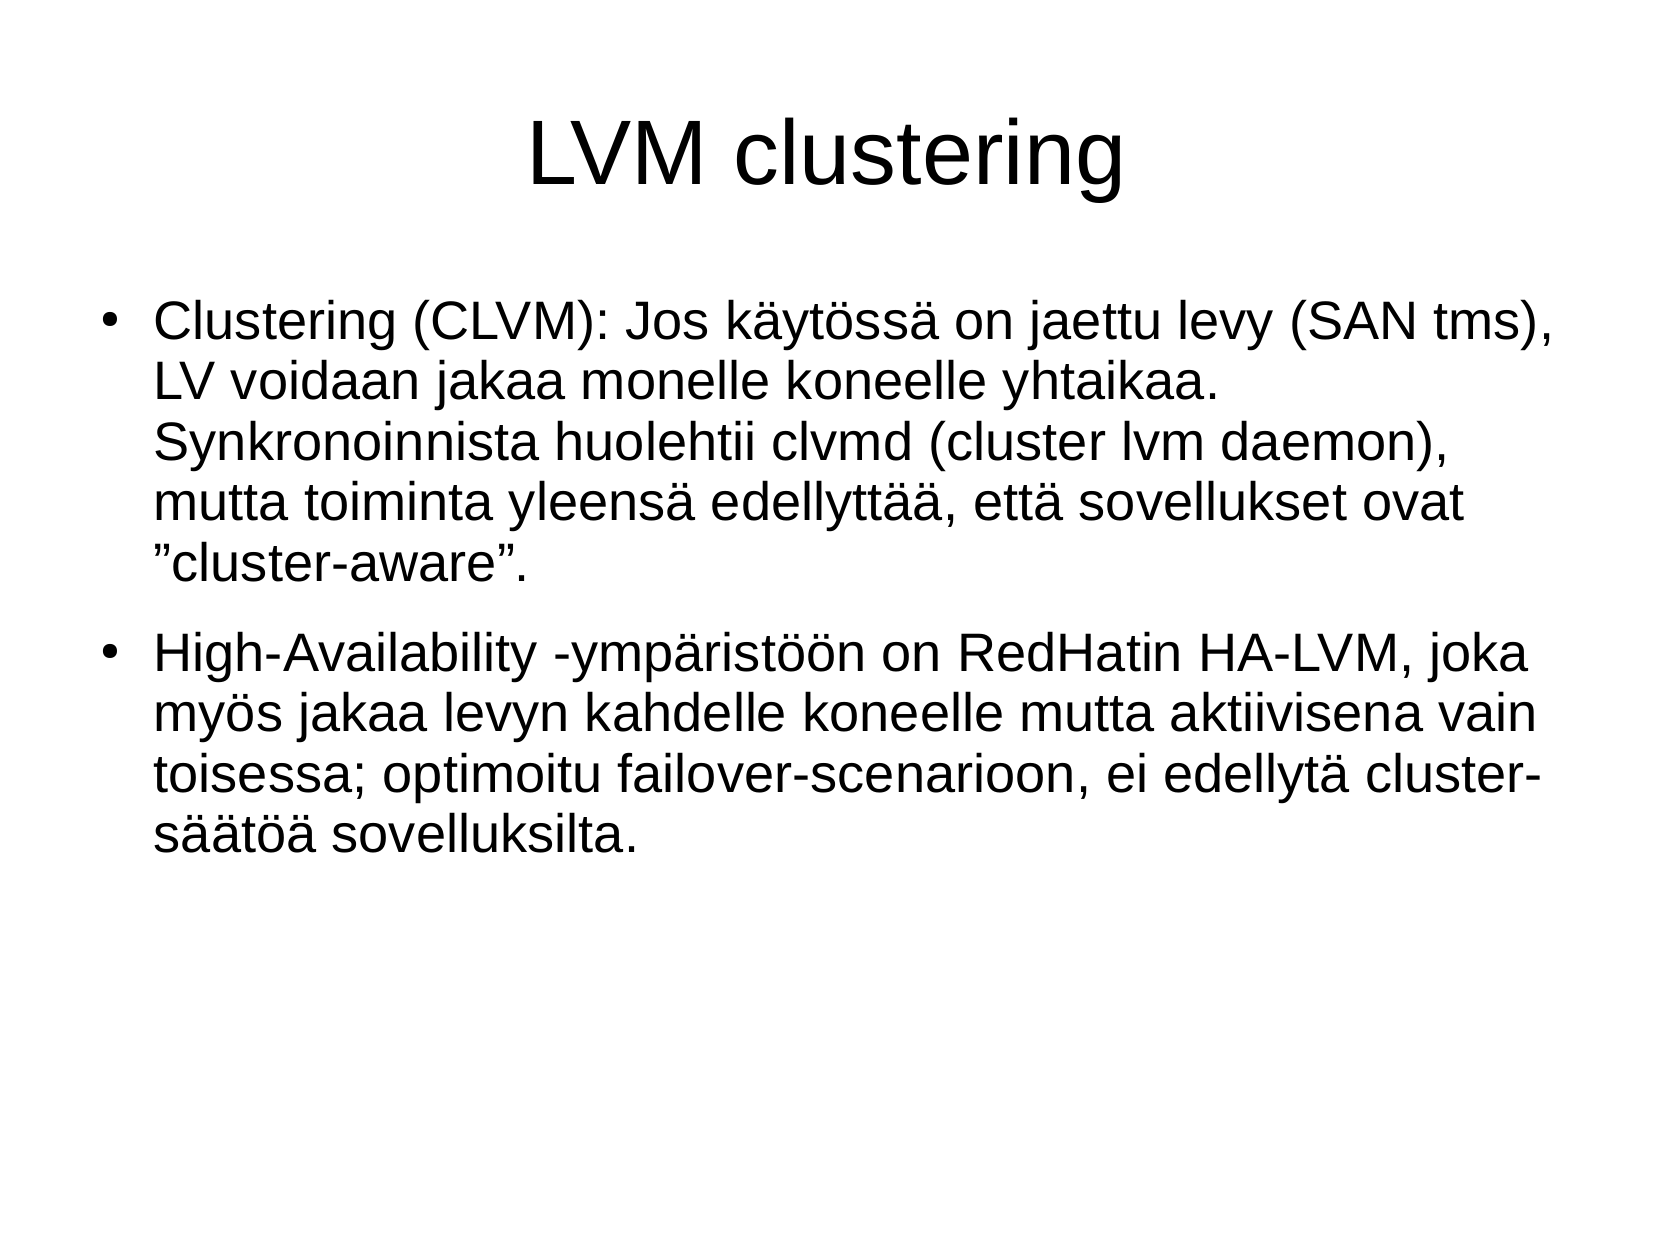

# LVM clustering
Clustering (CLVM): Jos käytössä on jaettu levy (SAN tms), LV voidaan jakaa monelle koneelle yhtaikaa. Synkronoinnista huolehtii clvmd (cluster lvm daemon), mutta toiminta yleensä edellyttää, että sovellukset ovat ”cluster-aware”.
High-Availability -ympäristöön on RedHatin HA-LVM, joka myös jakaa levyn kahdelle koneelle mutta aktiivisena vain toisessa; optimoitu failover-scenarioon, ei edellytä cluster-säätöä sovelluksilta.